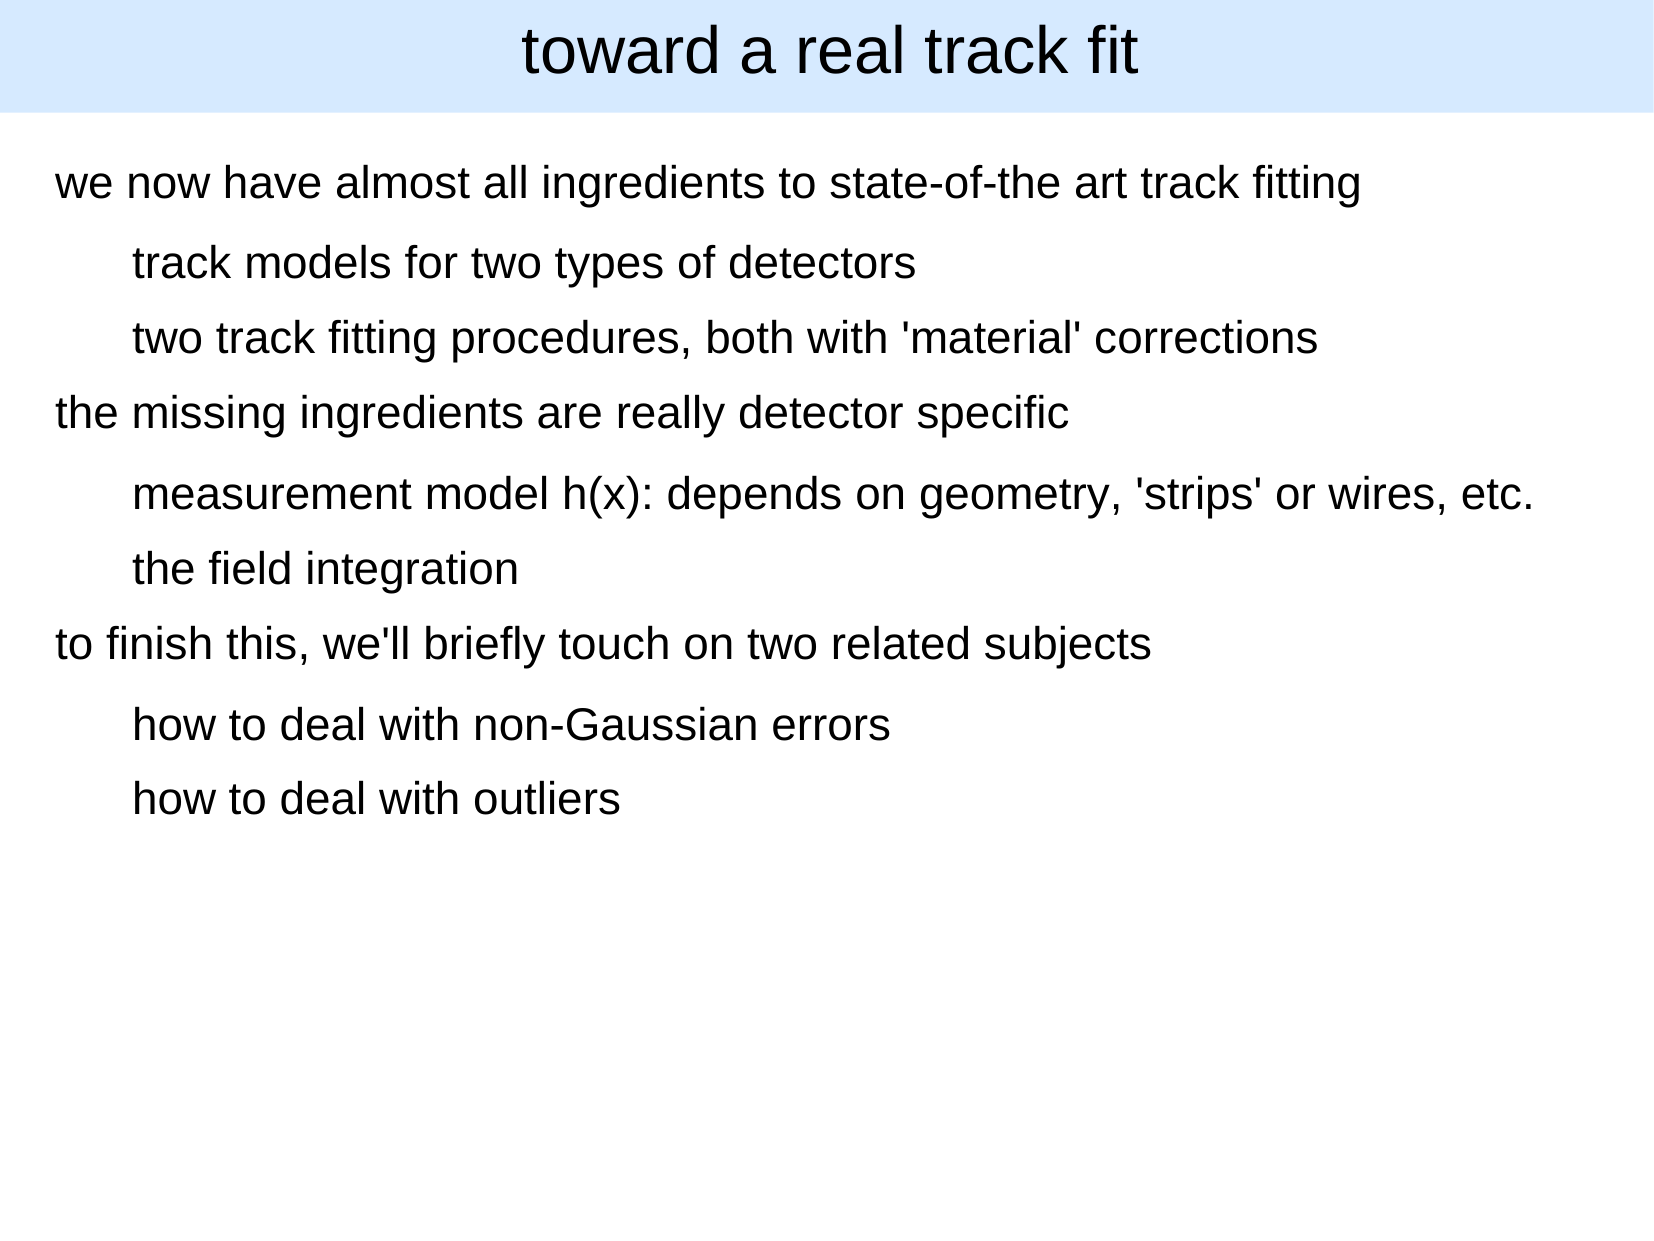

# toward a real track fit
we now have almost all ingredients to state-of-the art track fitting
track models for two types of detectors
two track fitting procedures, both with 'material' corrections
the missing ingredients are really detector specific
measurement model h(x): depends on geometry, 'strips' or wires, etc.
the field integration
to finish this, we'll briefly touch on two related subjects
how to deal with non-Gaussian errors
how to deal with outliers